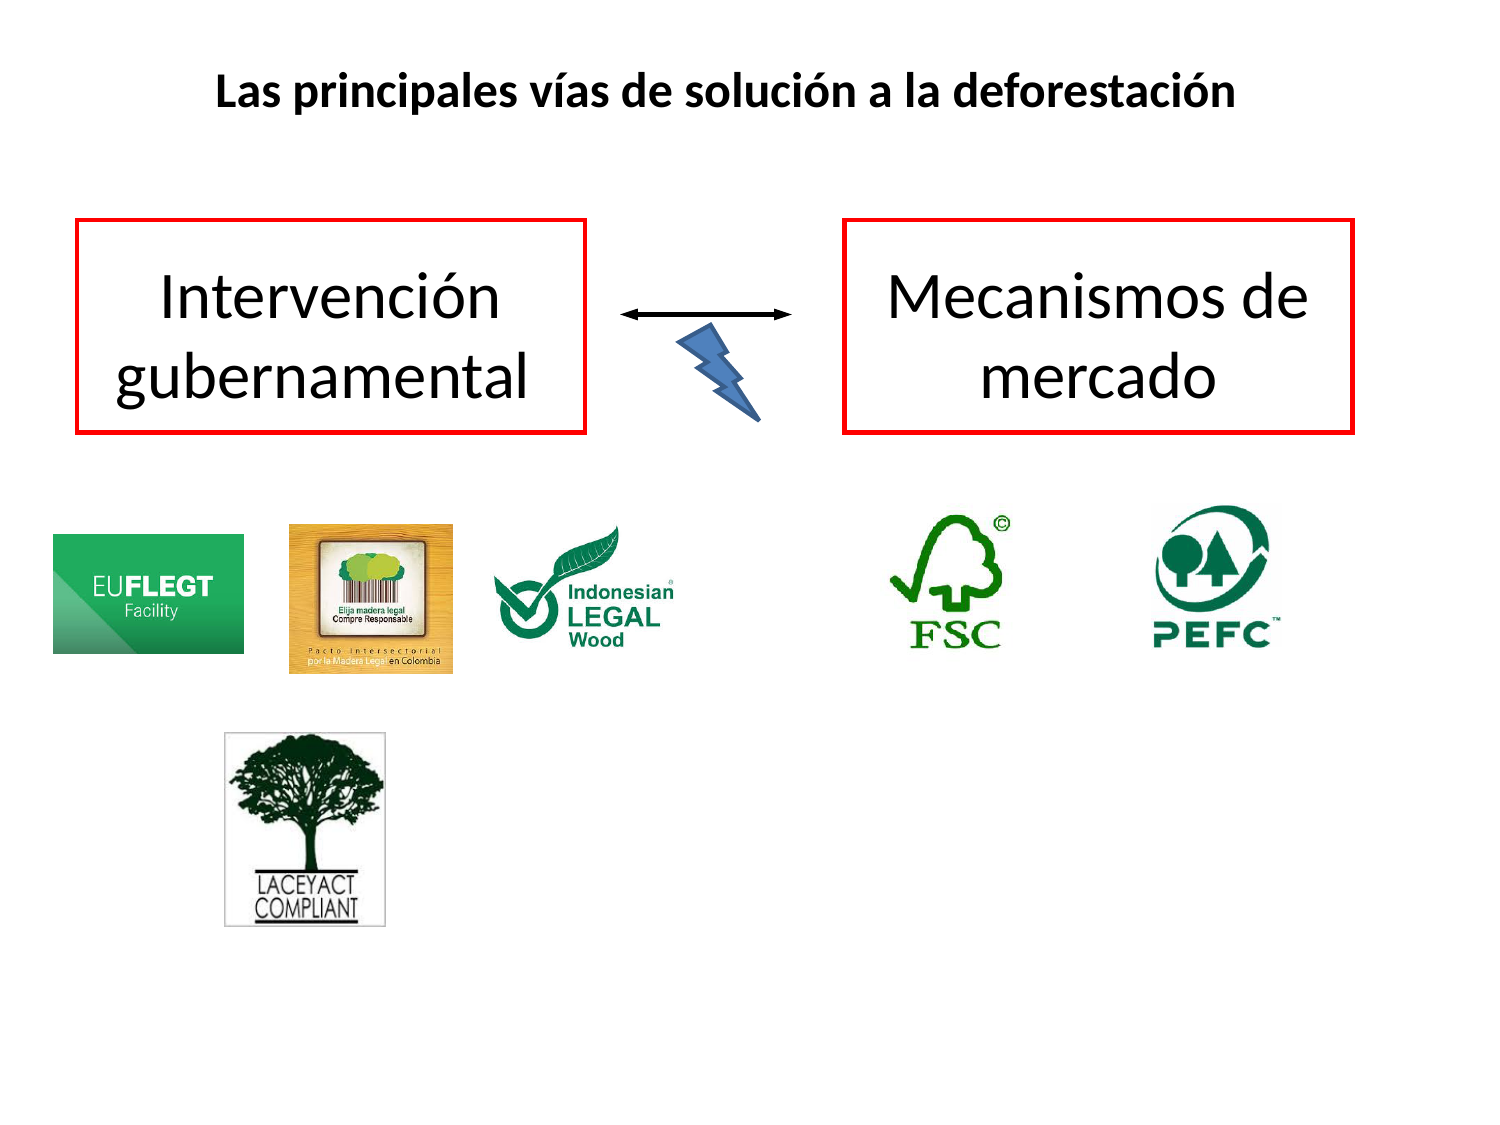

# Las principales vías de solución a la deforestación
Intervención gubernamental
Mecanismos de mercado